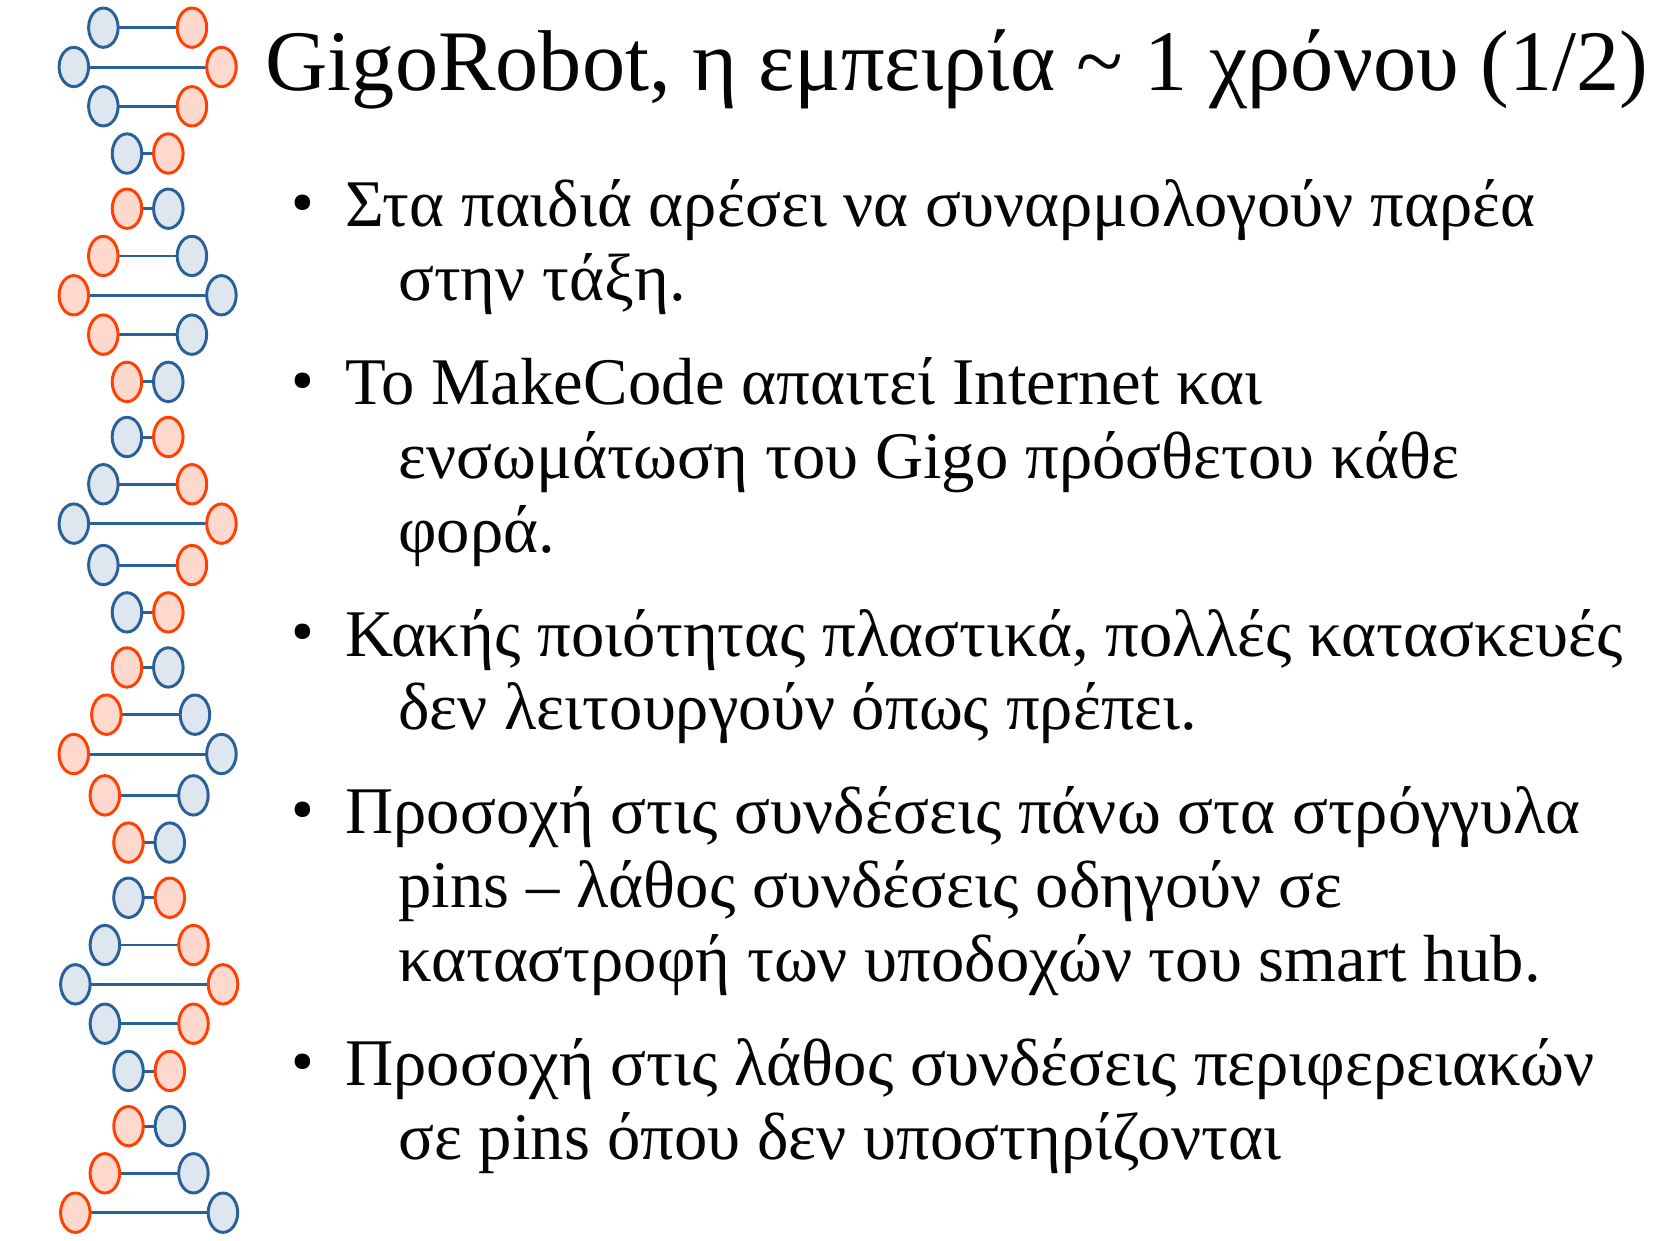

# GigoRobot, η εμπειρία ~ 1 χρόνου (1/2)
Στα παιδιά αρέσει να συναρμολογούν παρέα στην τάξη.
Το MakeCode απαιτεί Internet και ενσωμάτωση του Gigo πρόσθετου κάθε φορά.
Κακής ποιότητας πλαστικά, πολλές κατασκευές δεν λειτουργούν όπως πρέπει.
Προσοχή στις συνδέσεις πάνω στα στρόγγυλα pins – λάθος συνδέσεις οδηγούν σε καταστροφή των υποδοχών του smart hub.
Προσοχή στις λάθος συνδέσεις περιφερειακών σε pins όπου δεν υποστηρίζονται